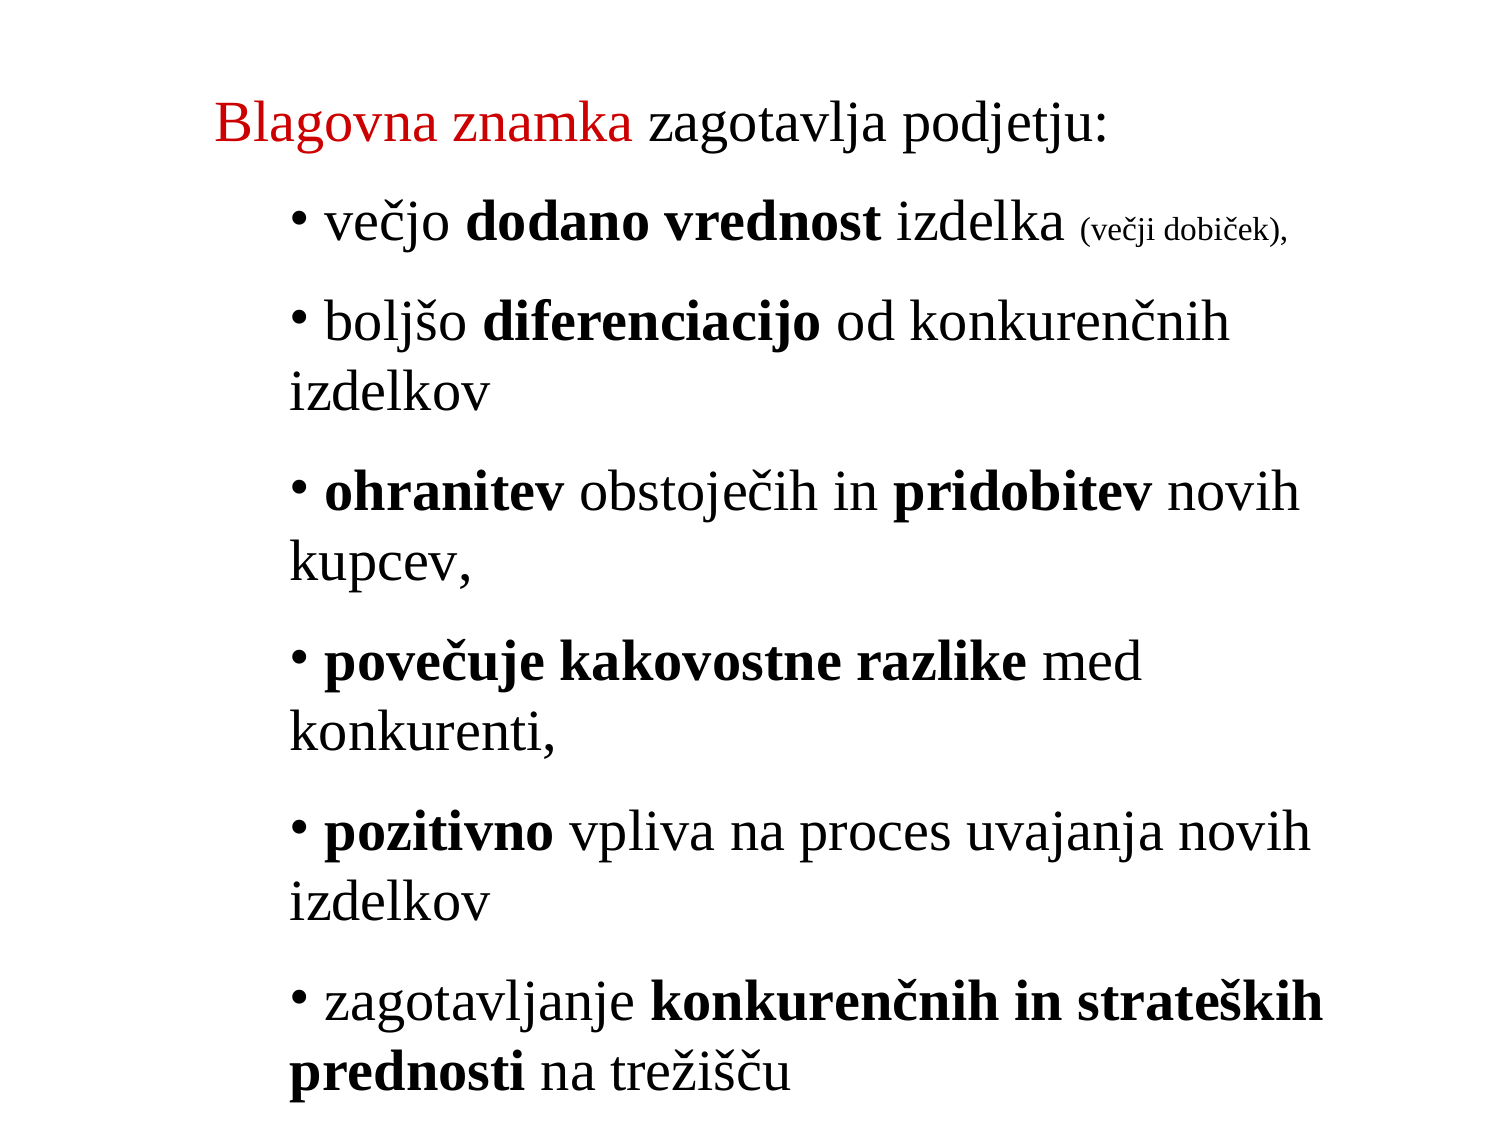

Blagovna znamka zagotavlja podjetju:
 večjo dodano vrednost izdelka (večji dobiček),
 boljšo diferenciacijo od konkurenčnih izdelkov
 ohranitev obstoječih in pridobitev novih kupcev,
 povečuje kakovostne razlike med konkurenti,
 pozitivno vpliva na proces uvajanja novih izdelkov
 zagotavljanje konkurenčnih in strateških prednosti na trežišču